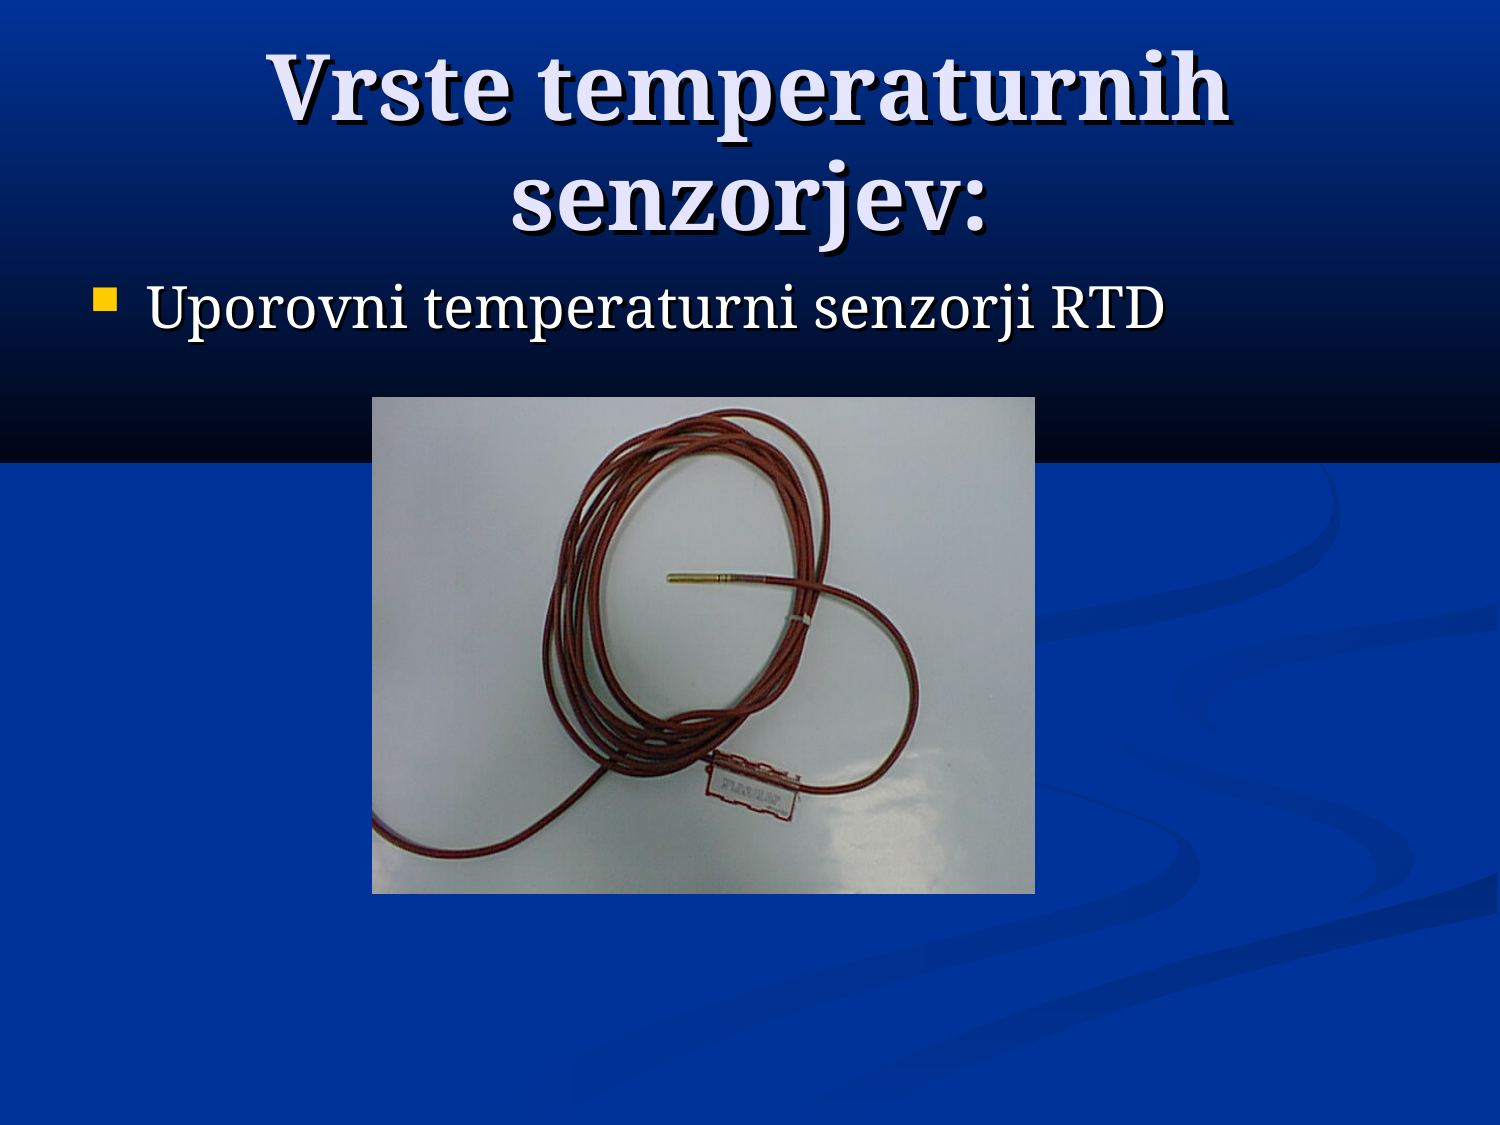

# Vrste temperaturnih senzorjev:
Uporovni temperaturni senzorji RTD